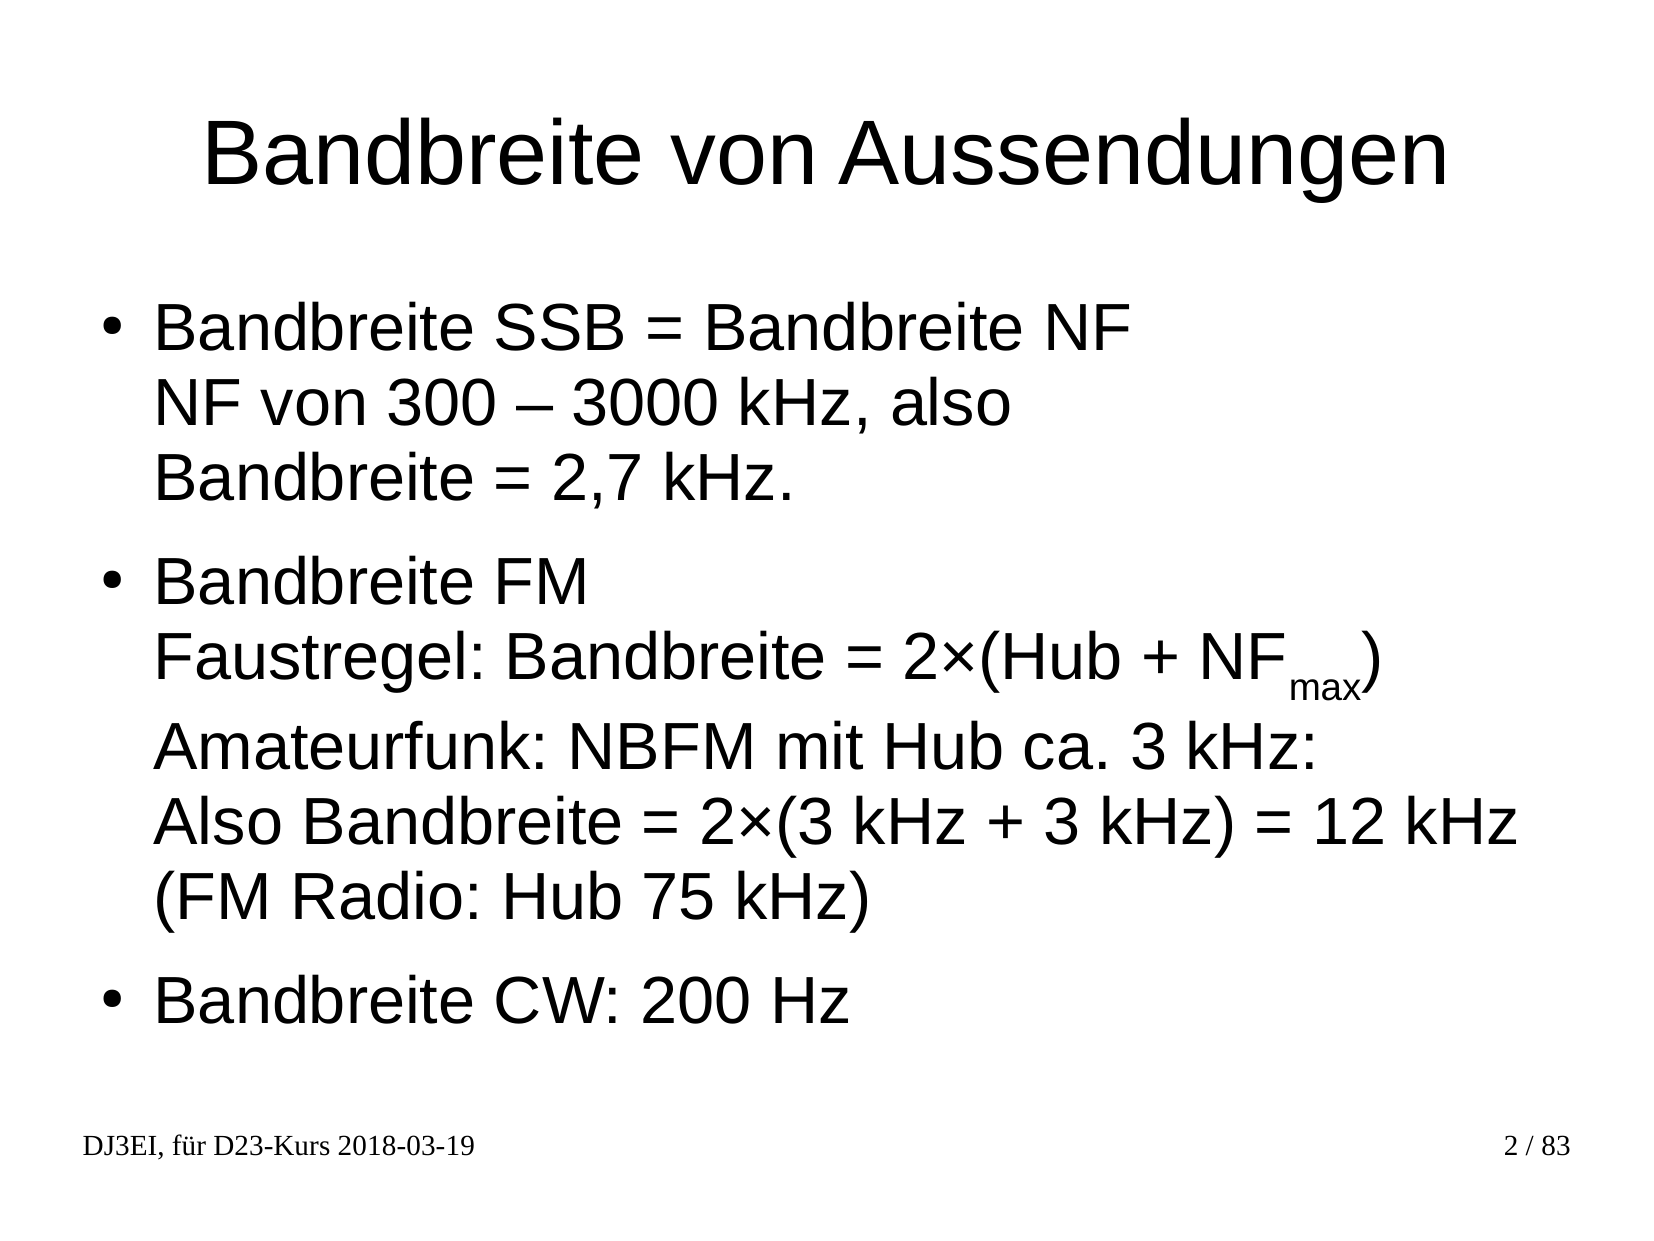

# Bandbreite von Aussendungen
Bandbreite SSB = Bandbreite NF
NF von 300 – 3000 kHz, also
Bandbreite = 2,7 kHz.
Bandbreite FM
Faustregel: Bandbreite = 2×(Hub + NFmax)
Amateurfunk: NBFM mit Hub ca. 3 kHz:
Also Bandbreite = 2×(3 kHz + 3 kHz) = 12 kHz
(FM Radio: Hub 75 kHz)
Bandbreite CW: 200 Hz
2